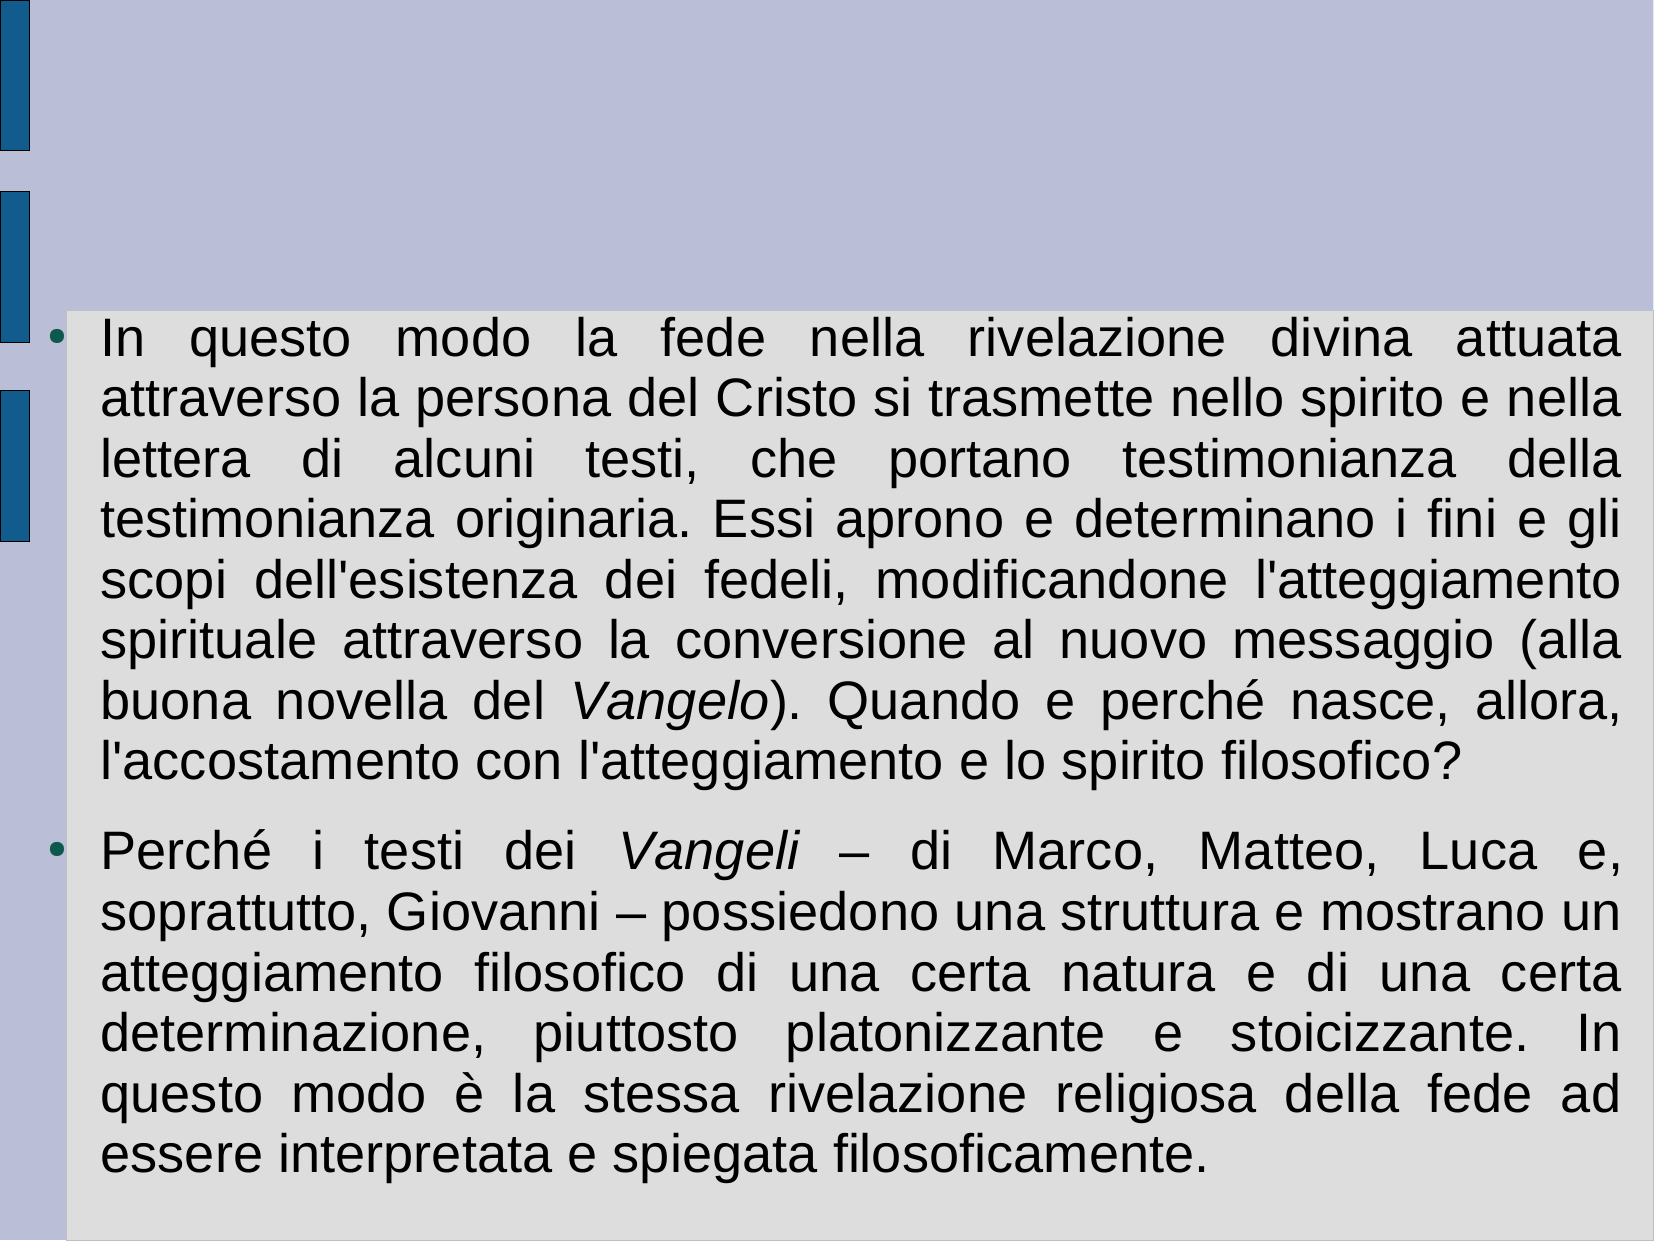

#
In questo modo la fede nella rivelazione divina attuata attraverso la persona del Cristo si trasmette nello spirito e nella lettera di alcuni testi, che portano testimonianza della testimonianza originaria. Essi aprono e determinano i fini e gli scopi dell'esistenza dei fedeli, modificandone l'atteggiamento spirituale attraverso la conversione al nuovo messaggio (alla buona novella del Vangelo). Quando e perché nasce, allora, l'accostamento con l'atteggiamento e lo spirito filosofico?
Perché i testi dei Vangeli – di Marco, Matteo, Luca e, soprattutto, Giovanni – possiedono una struttura e mostrano un atteggiamento filosofico di una certa natura e di una certa determinazione, piuttosto platonizzante e stoicizzante. In questo modo è la stessa rivelazione religiosa della fede ad essere interpretata e spiegata filosoficamente.